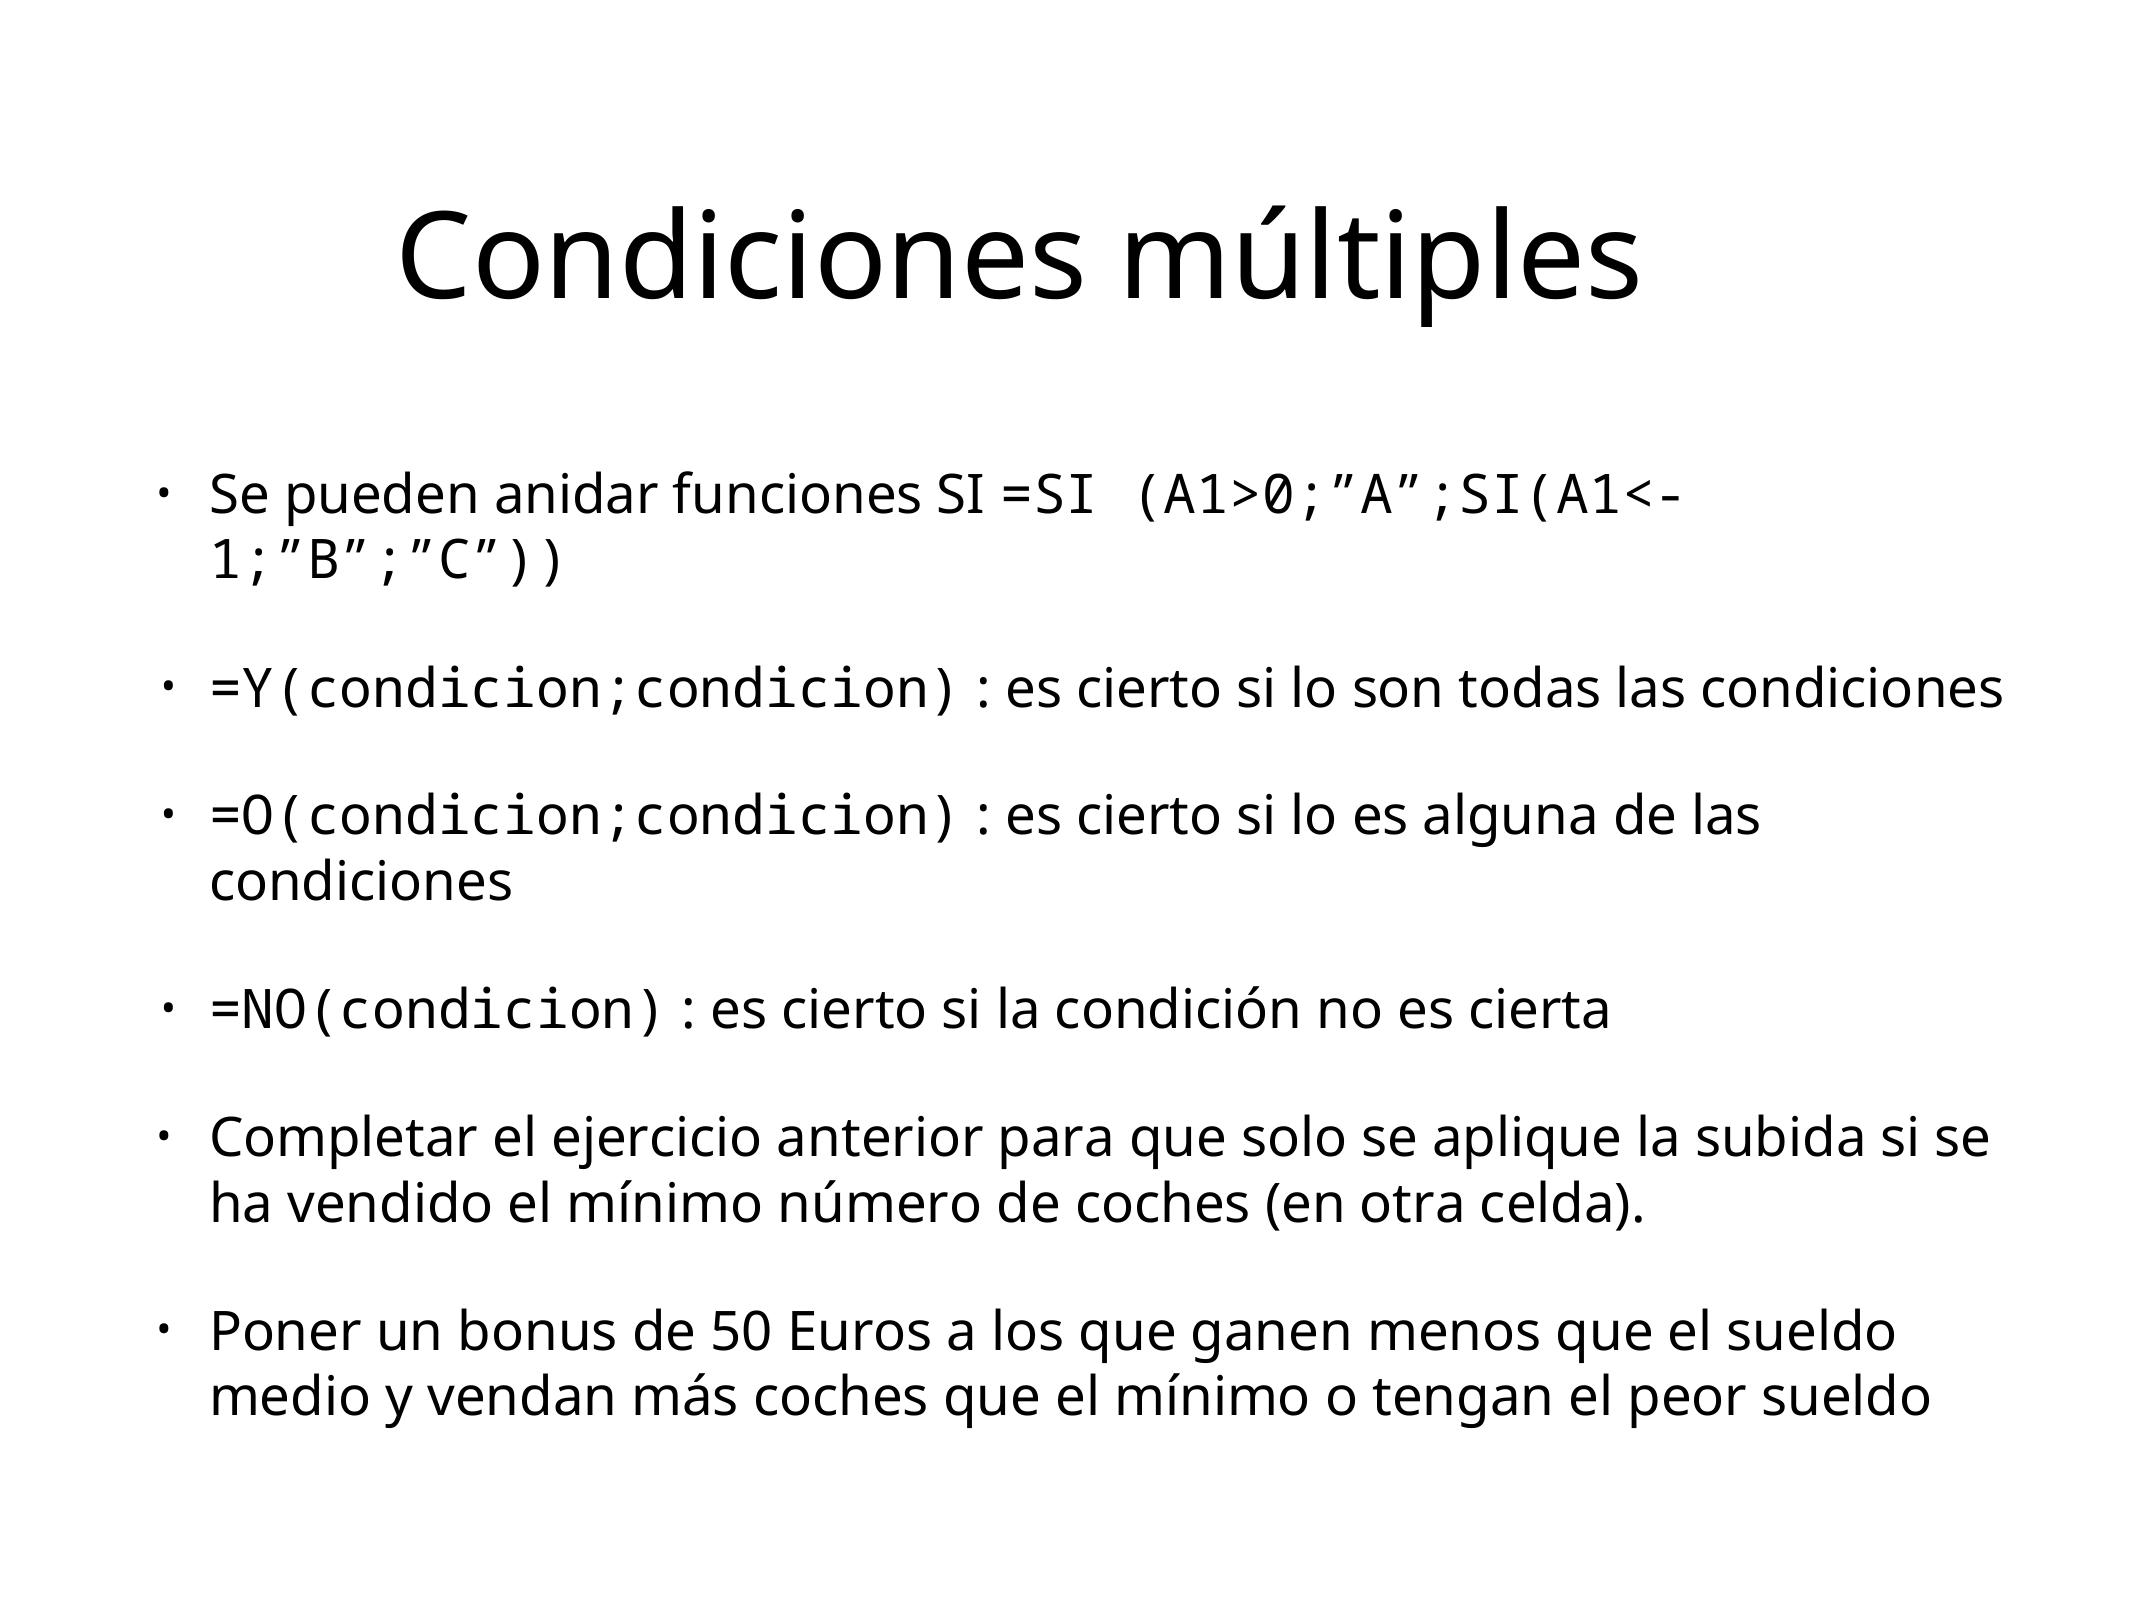

# Condiciones múltiples
Se pueden anidar funciones SI =SI (A1>0;”A”;SI(A1<-1;”B”;”C”))
=Y(condicion;condicion) : es cierto si lo son todas las condiciones
=O(condicion;condicion) : es cierto si lo es alguna de las condiciones
=NO(condicion) : es cierto si la condición no es cierta
Completar el ejercicio anterior para que solo se aplique la subida si se ha vendido el mínimo número de coches (en otra celda).
Poner un bonus de 50 Euros a los que ganen menos que el sueldo medio y vendan más coches que el mínimo o tengan el peor sueldo